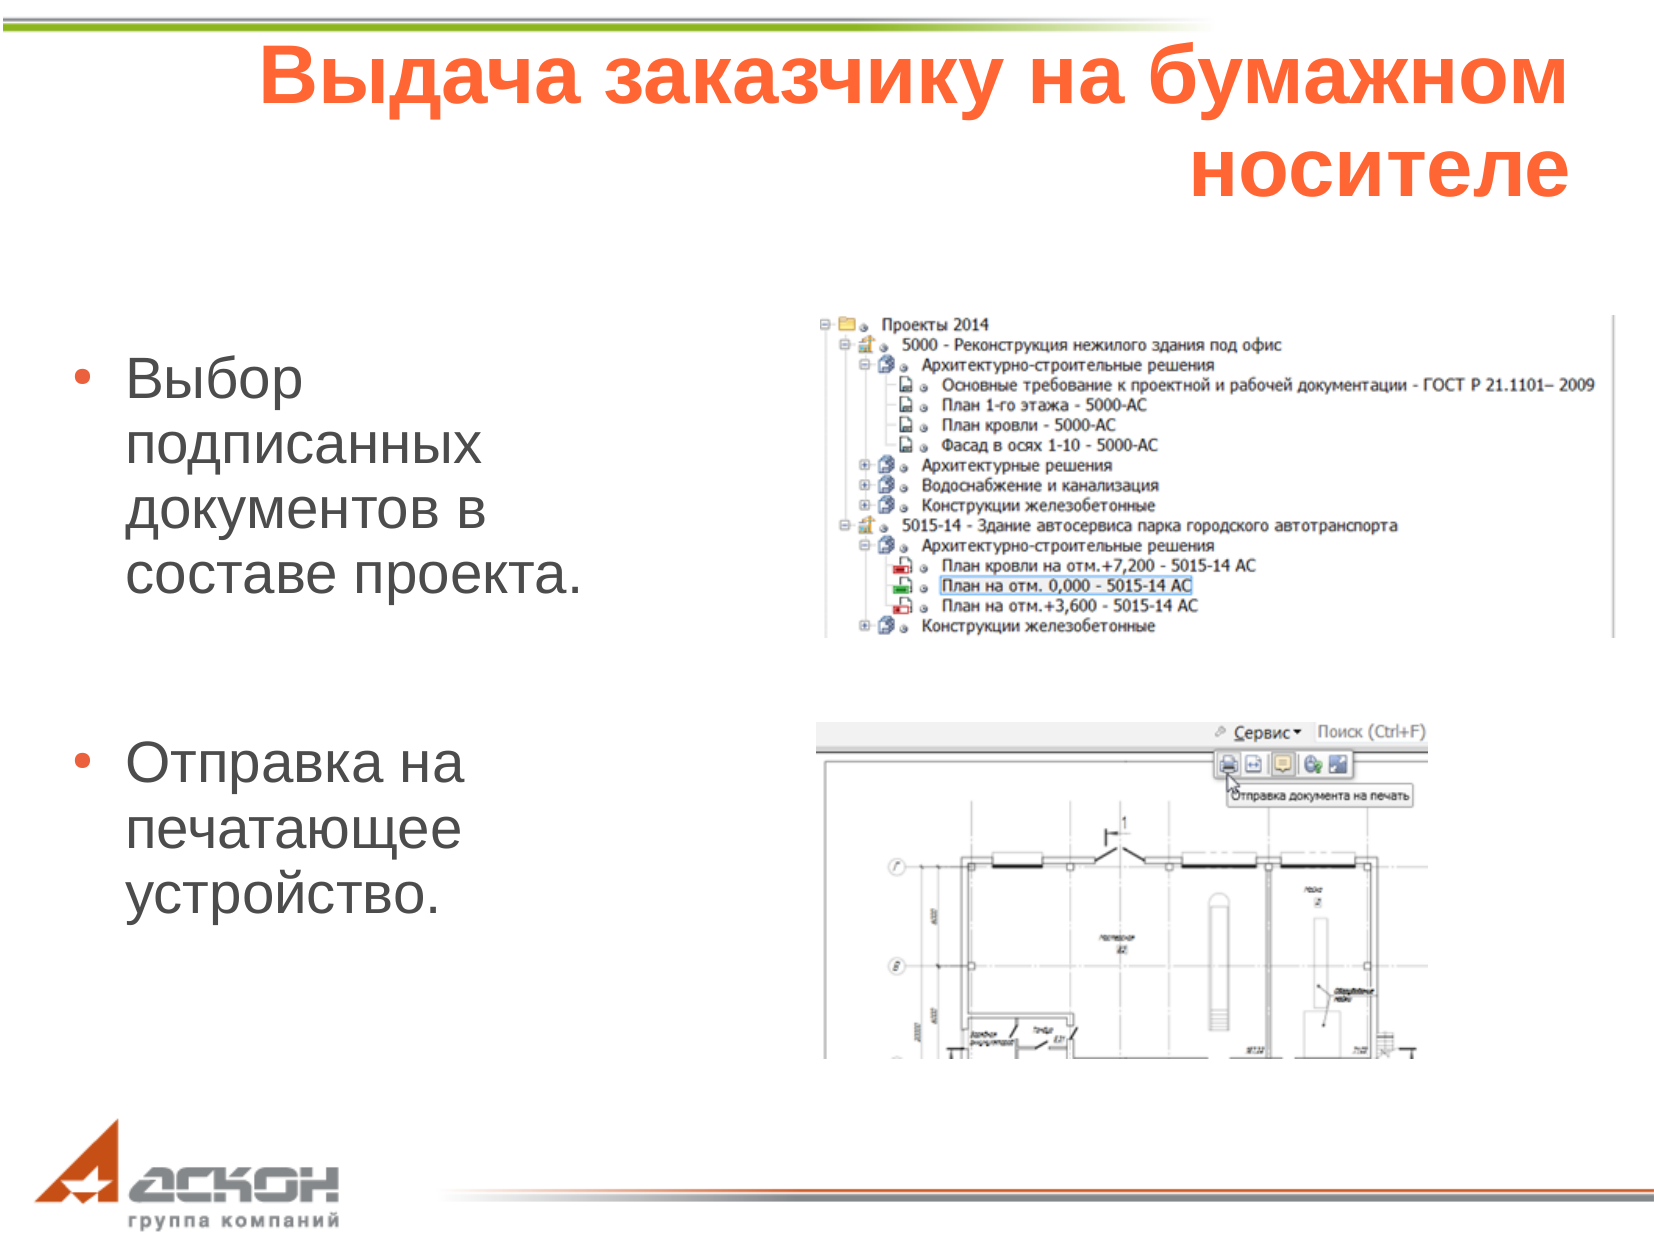

Выдача заказчику на бумажном носителе
# Выбор подписанных документов в составе проекта.
Отправка на печатающее устройство.